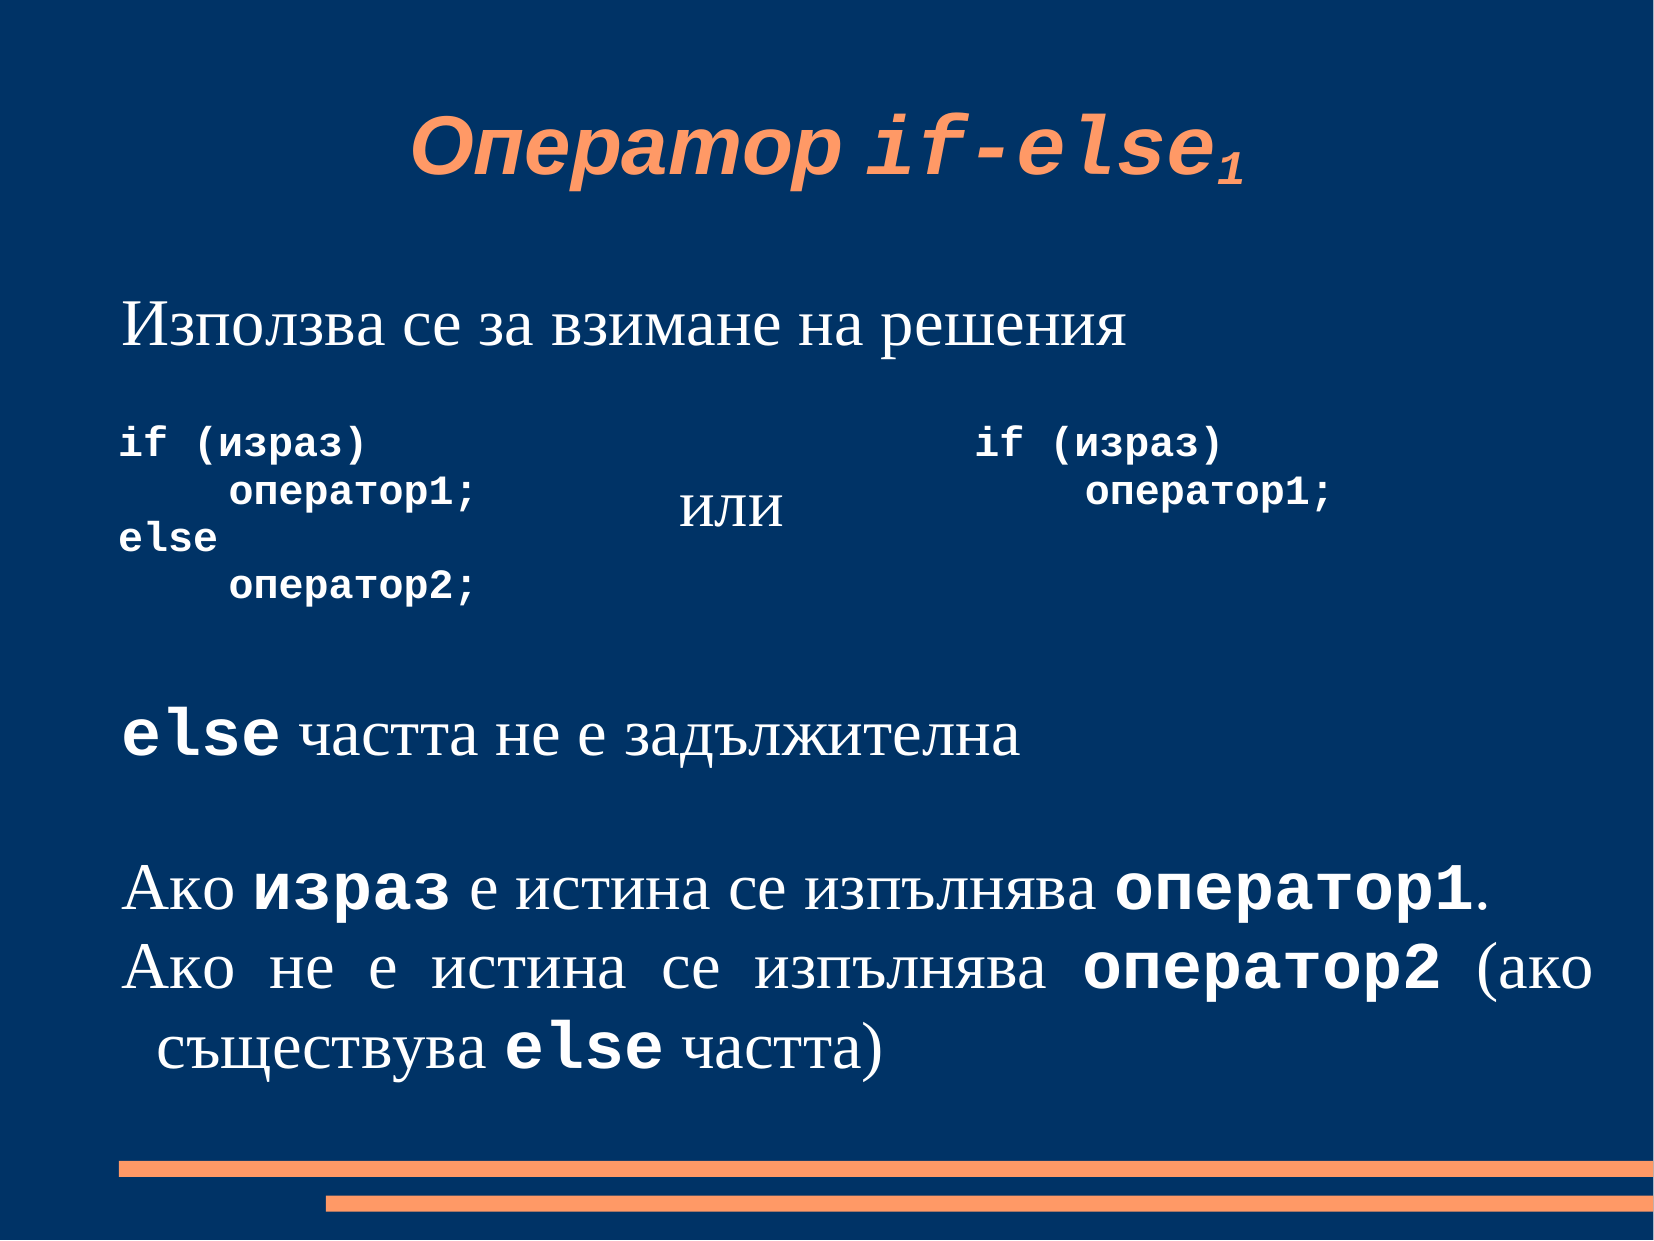

# Оператор if-else1
Използва се за взимане на решения
if (израз)
	оператор1;
else
	оператор2;
if (израз)
	оператор1;
или
else частта не е задължителна
Ако израз е истина се изпълнява оператор1.
Ако не е истина се изпълнява оператор2 (ако съществува else частта)